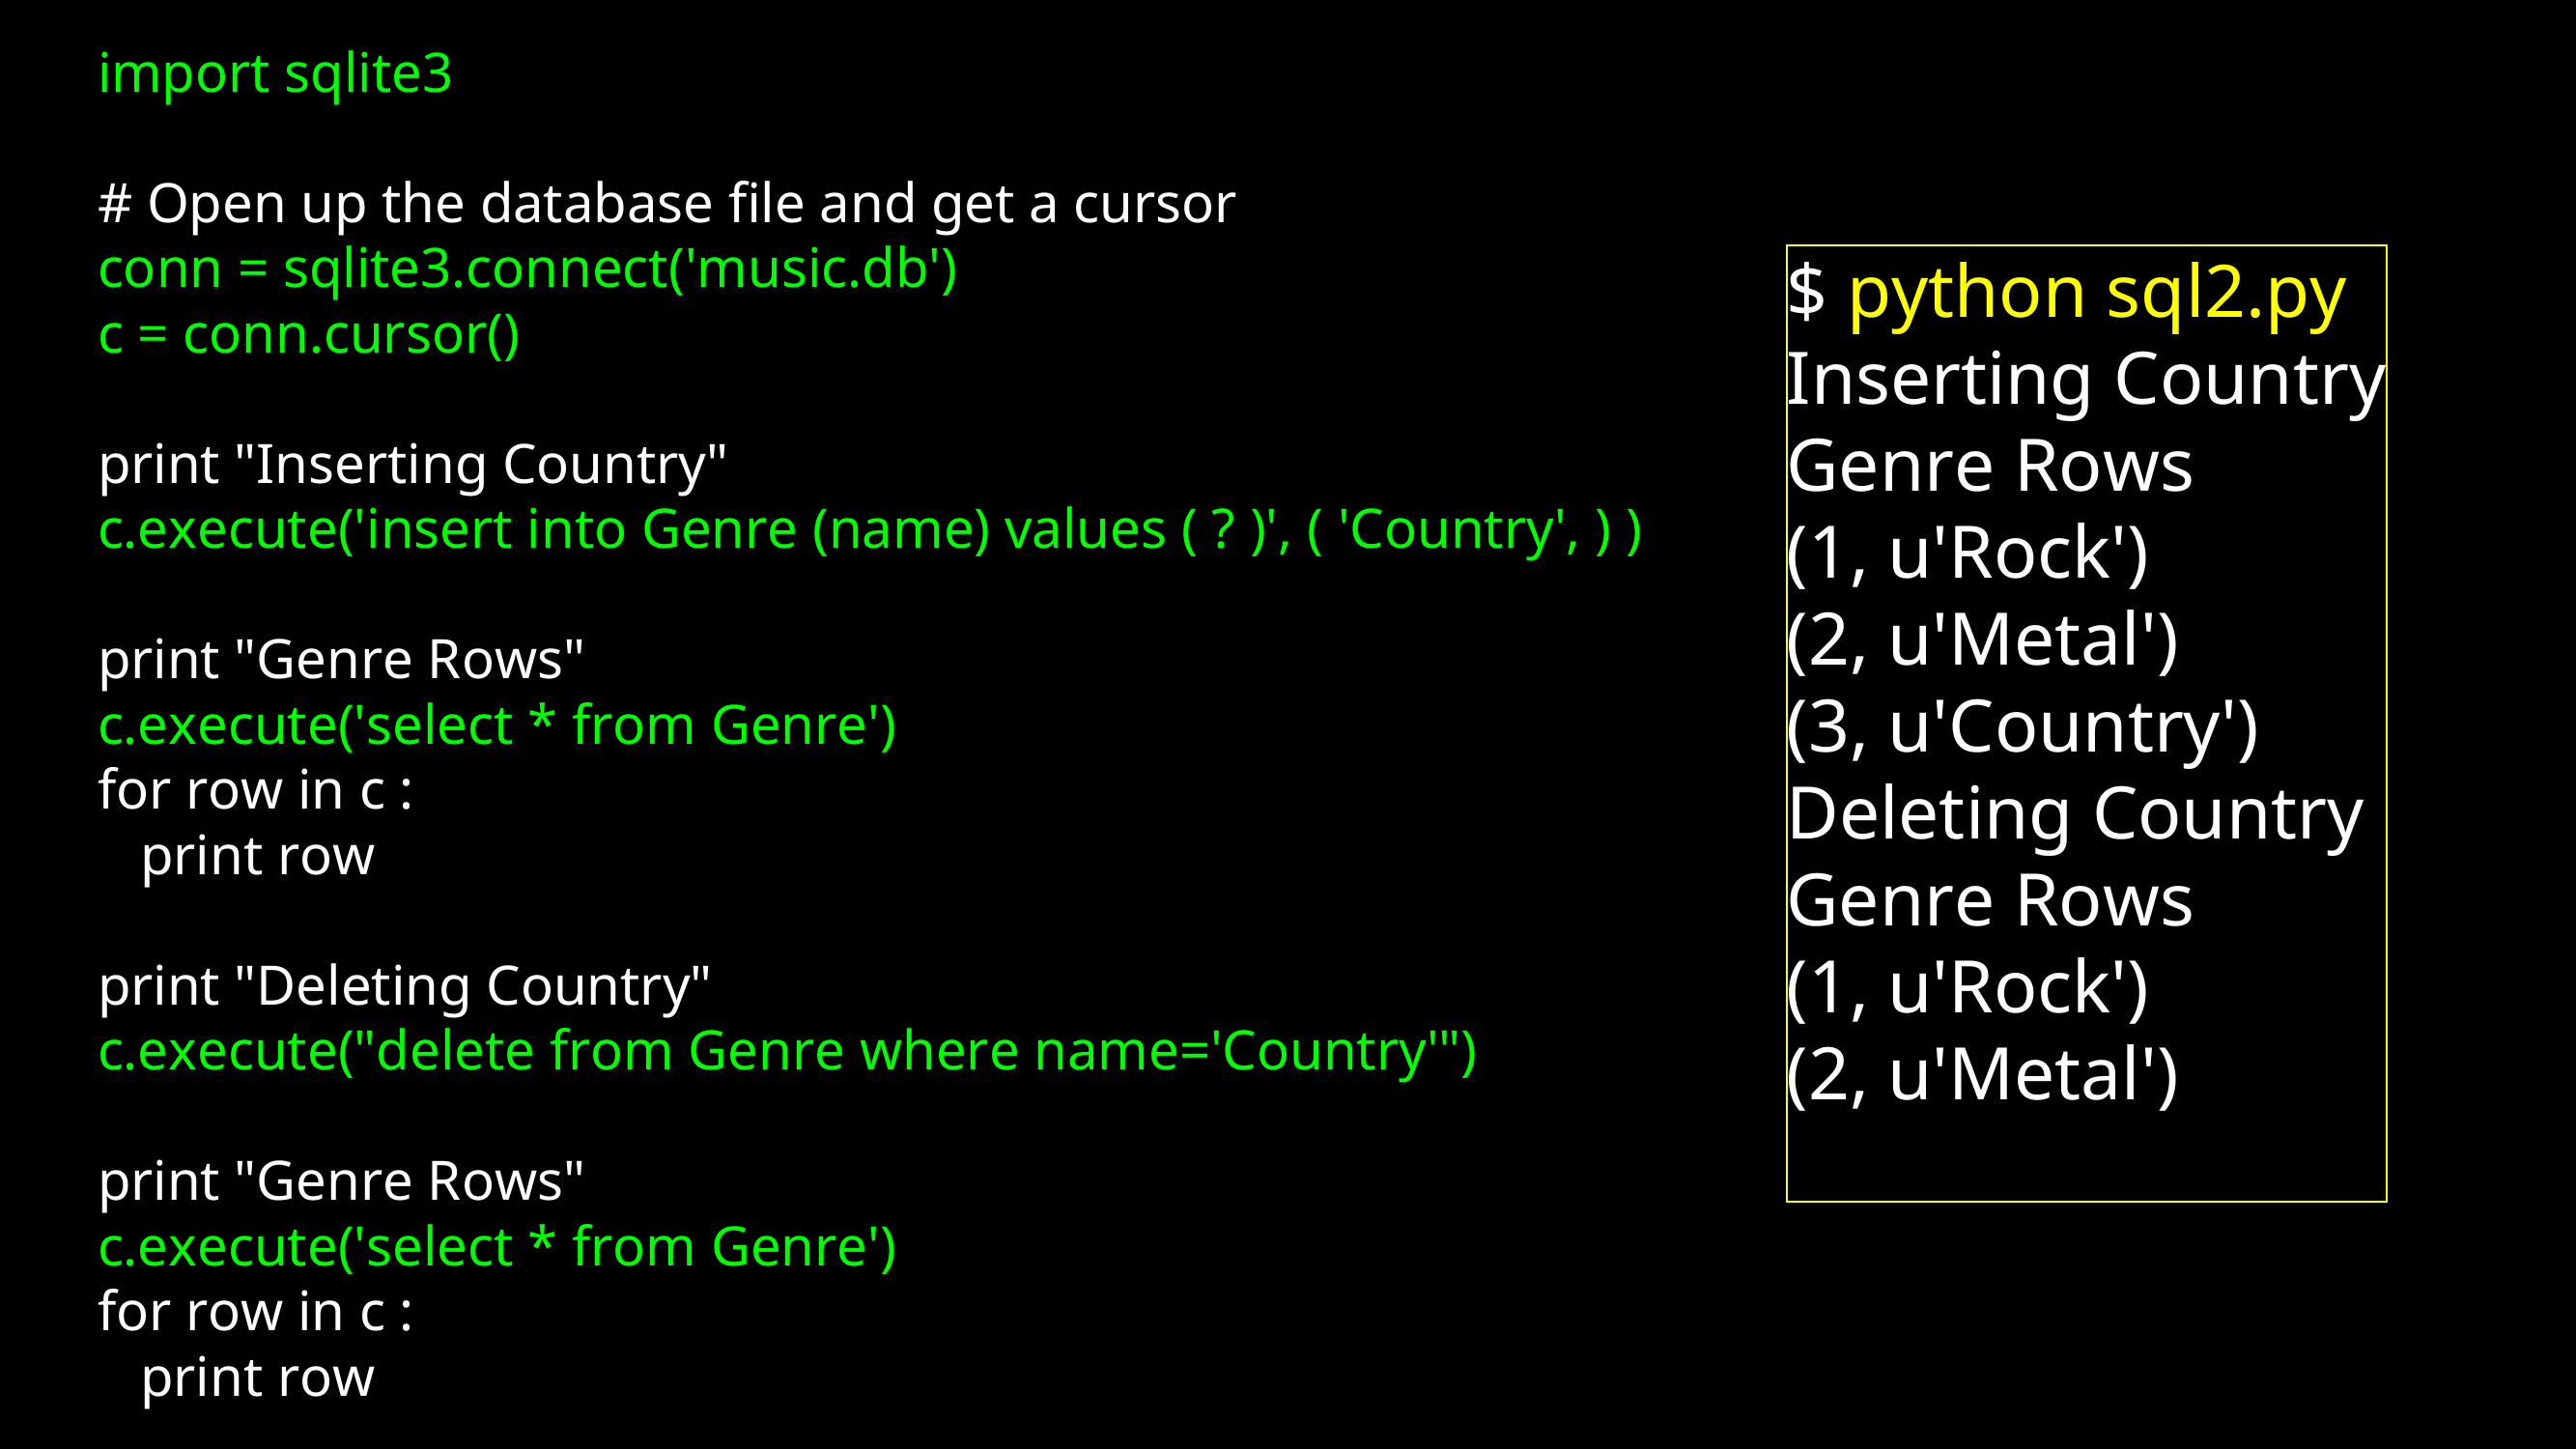

import sqlite3
# Open up the database file and get a cursor
conn = sqlite3.connect('music.db')
c = conn.cursor()
print "Inserting Country"
c.execute('insert into Genre (name) values ( ? )', ( 'Country', ) )
print "Genre Rows"
c.execute('select * from Genre')
for row in c :
 print row
print "Deleting Country"
c.execute("delete from Genre where name='Country'")
print "Genre Rows"
c.execute('select * from Genre')
for row in c :
 print row
$ python sql2.py
Inserting Country
Genre Rows
(1, u'Rock')
(2, u'Metal')
(3, u'Country')
Deleting Country
Genre Rows
(1, u'Rock')
(2, u'Metal')